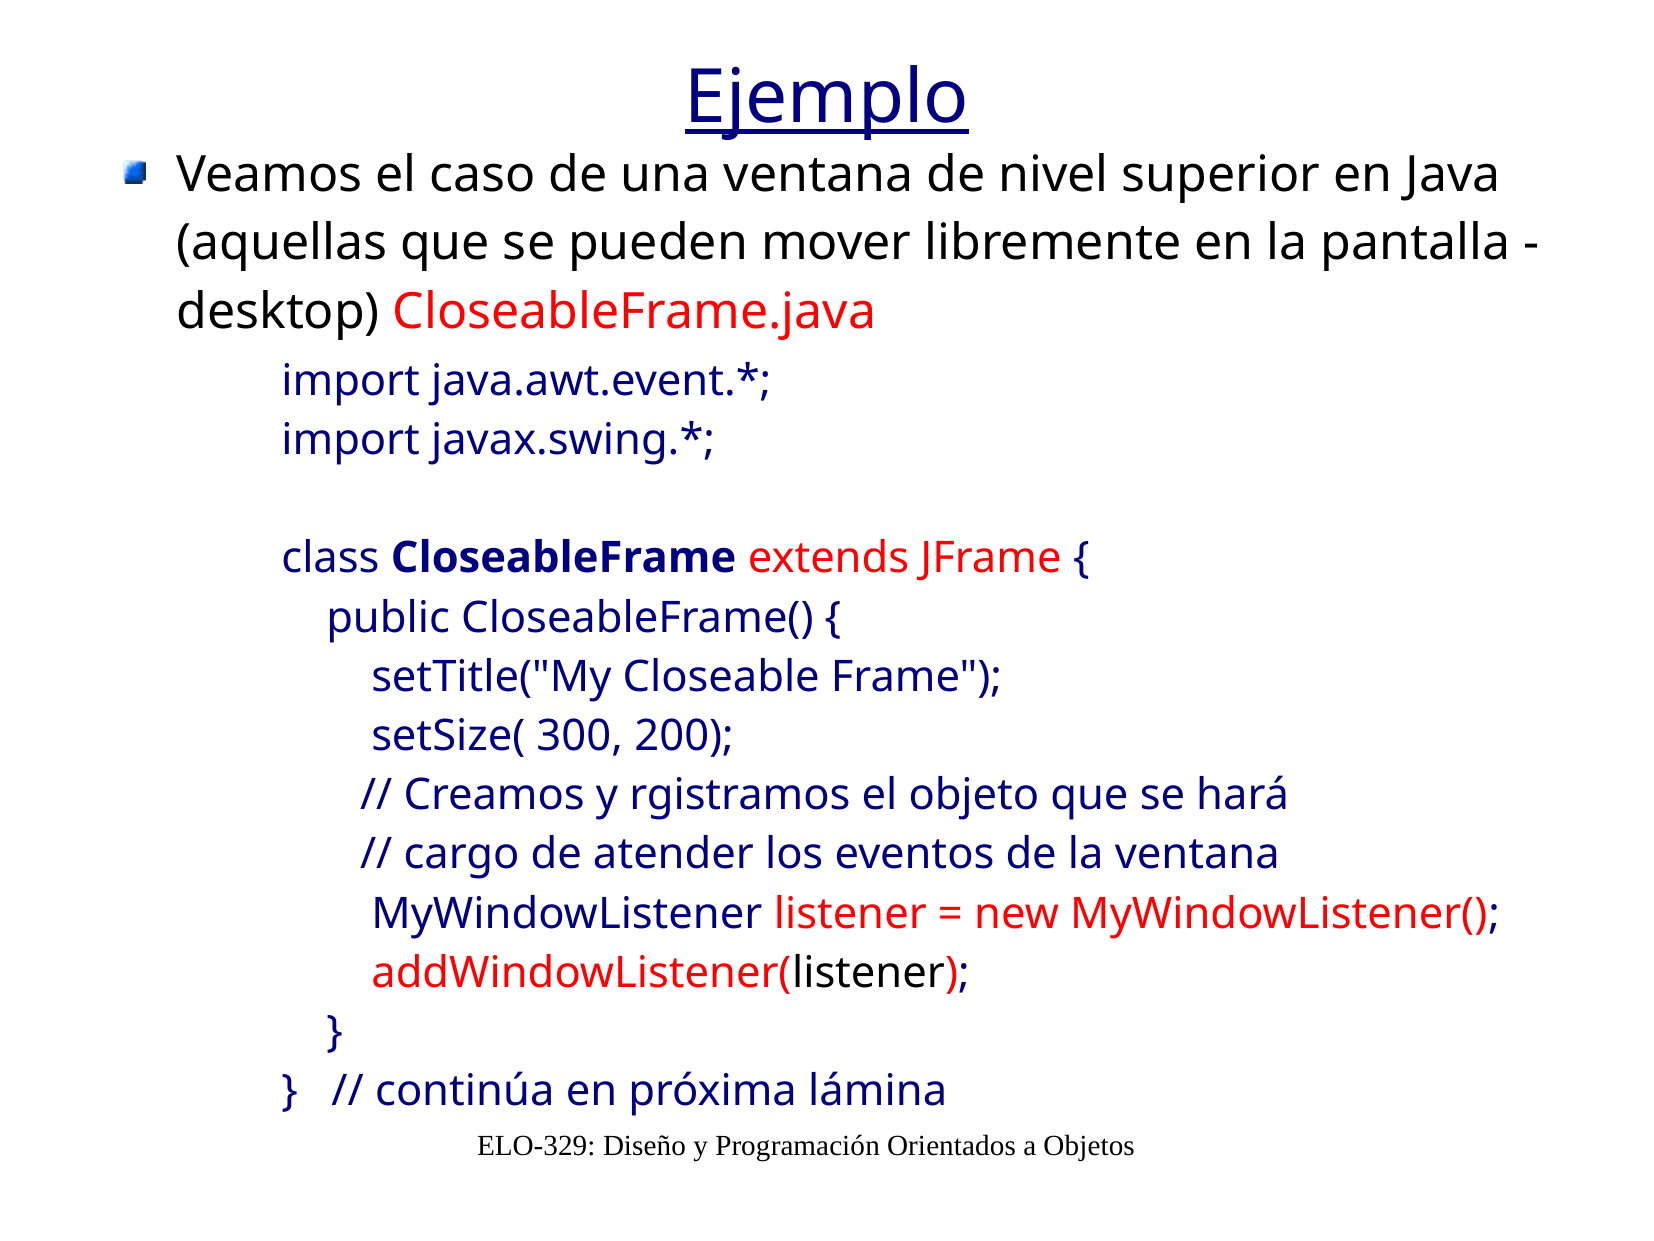

# Ejemplo
Veamos el caso de una ventana de nivel superior en Java (aquellas que se pueden mover libremente en la pantalla - desktop) CloseableFrame.java
import java.awt.event.*;
import javax.swing.*;
class CloseableFrame extends JFrame {
 public CloseableFrame() {
 setTitle("My Closeable Frame");
 setSize( 300, 200);
 // Creamos y rgistramos el objeto que se hará
 // cargo de atender los eventos de la ventana
 MyWindowListener listener = new MyWindowListener();
 addWindowListener(listener);
 }
} // continúa en próxima lámina